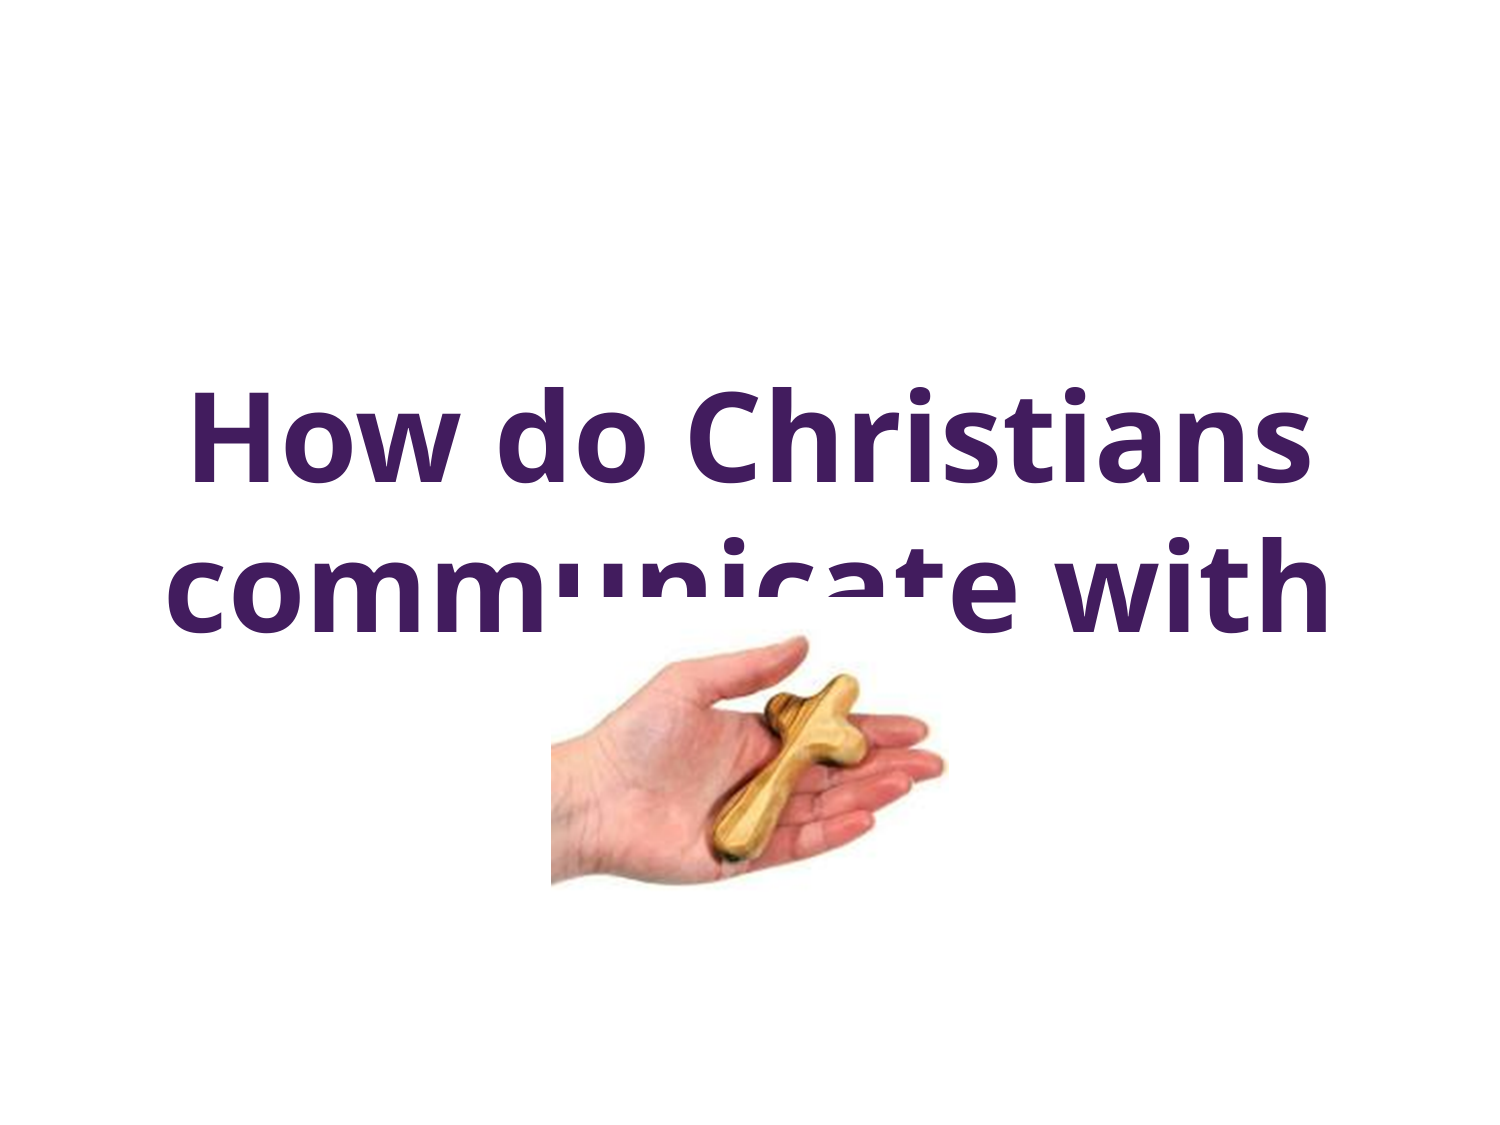

# How do Christians communicate with God?